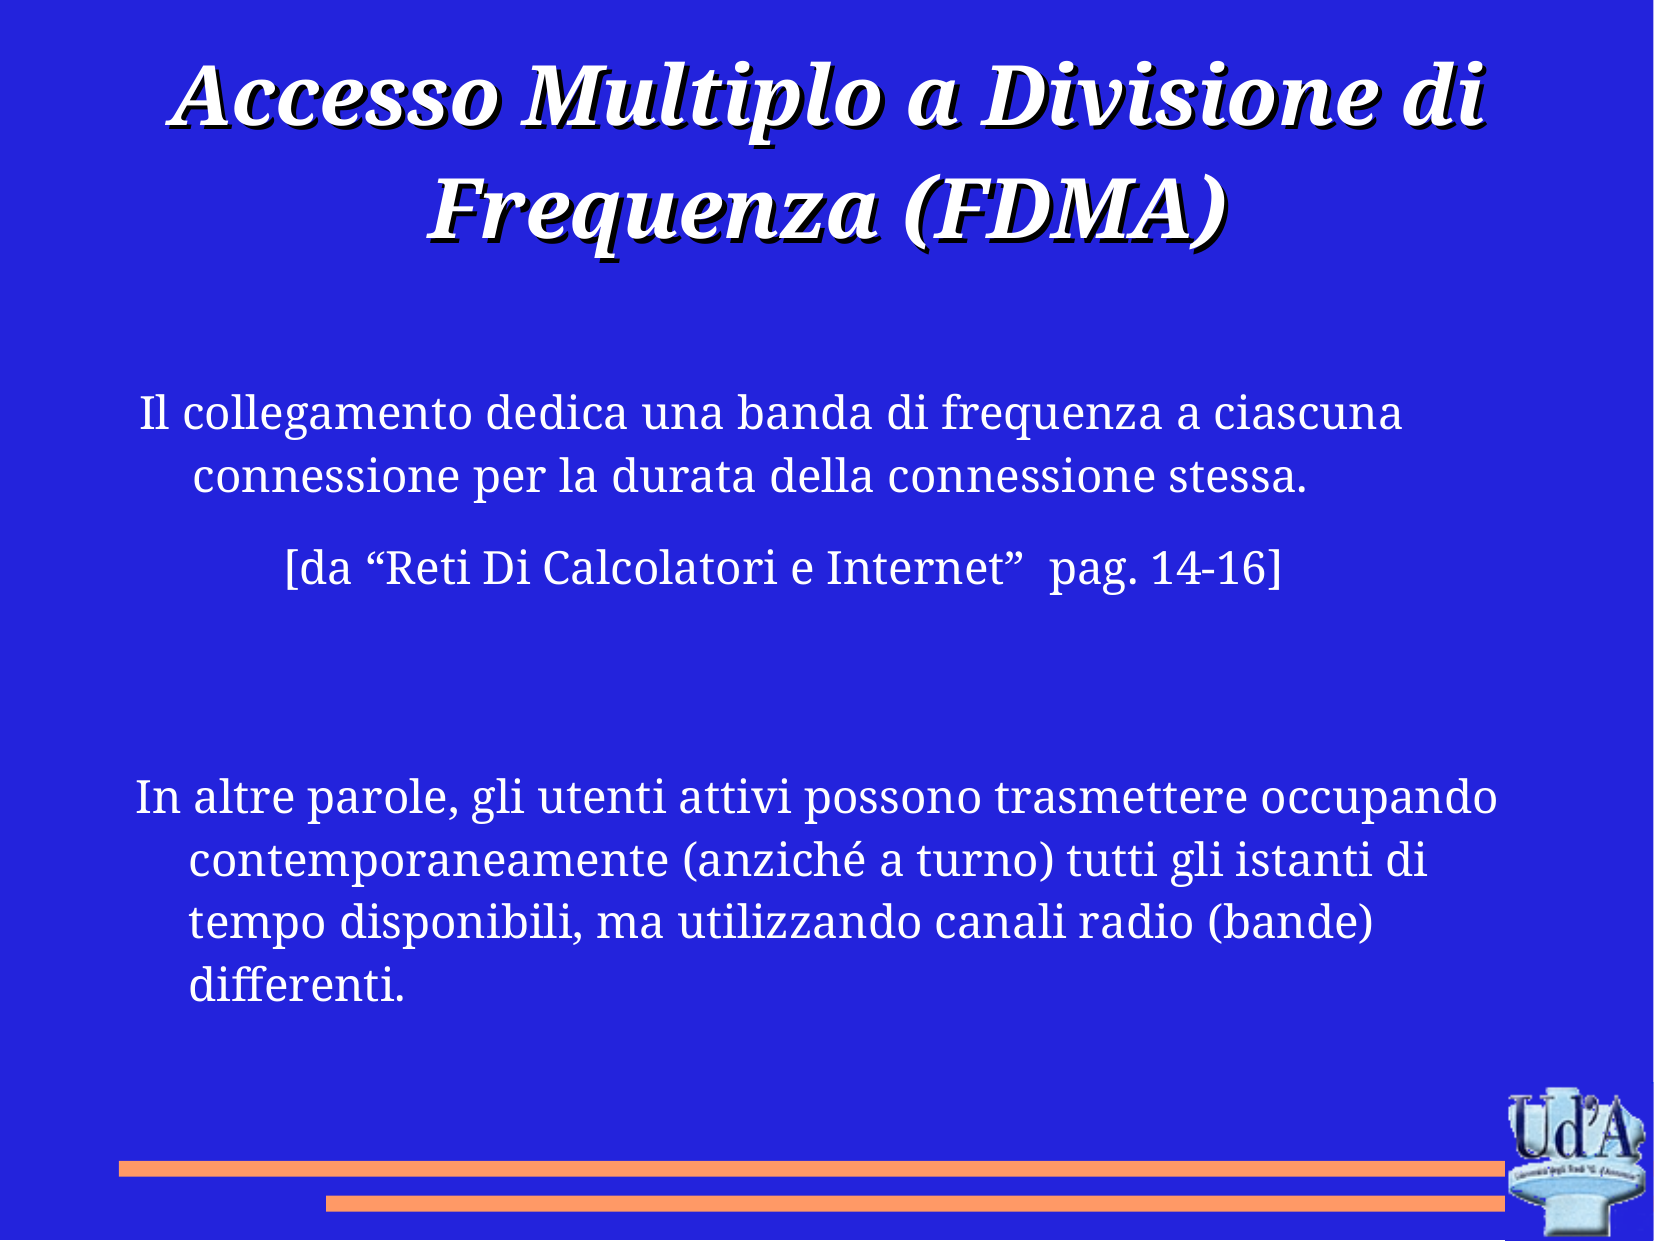

# Accesso Multiplo a Divisione di Frequenza (FDMA)
Il collegamento dedica una banda di frequenza a ciascuna connessione per la durata della connessione stessa.
 [da “Reti Di Calcolatori e Internet” pag. 14-16]
In altre parole, gli utenti attivi possono trasmettere occupando contemporaneamente (anziché a turno) tutti gli istanti di tempo disponibili, ma utilizzando canali radio (bande) differenti.